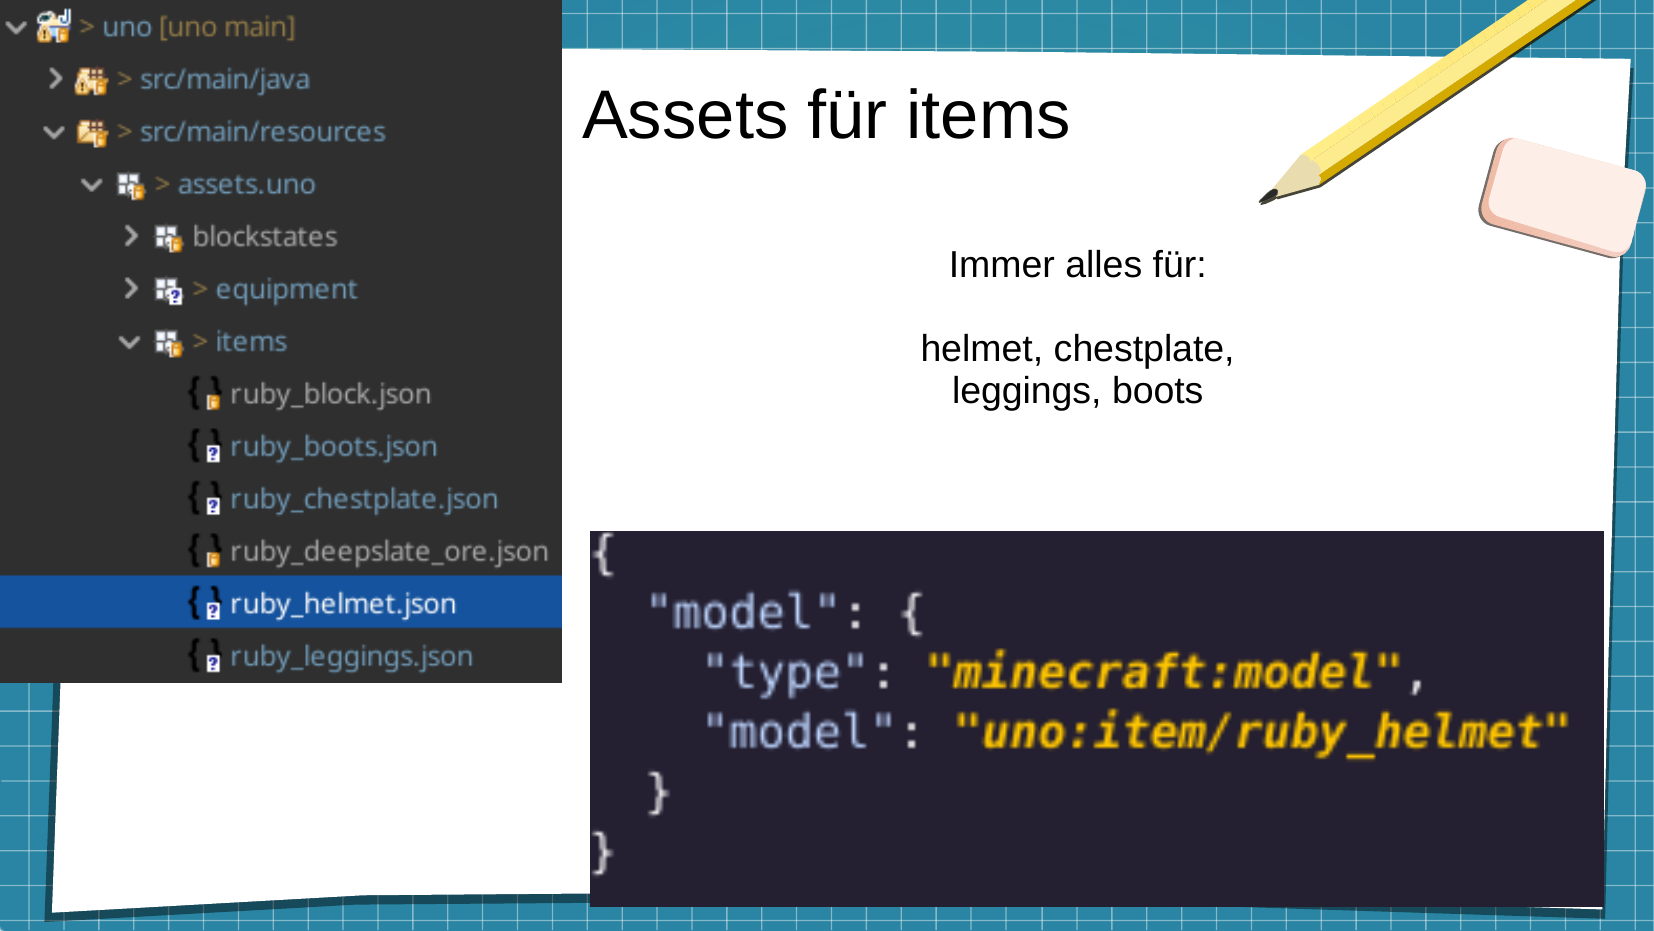

# Assets für items
Immer alles für:
helmet, chestplate, leggings, boots